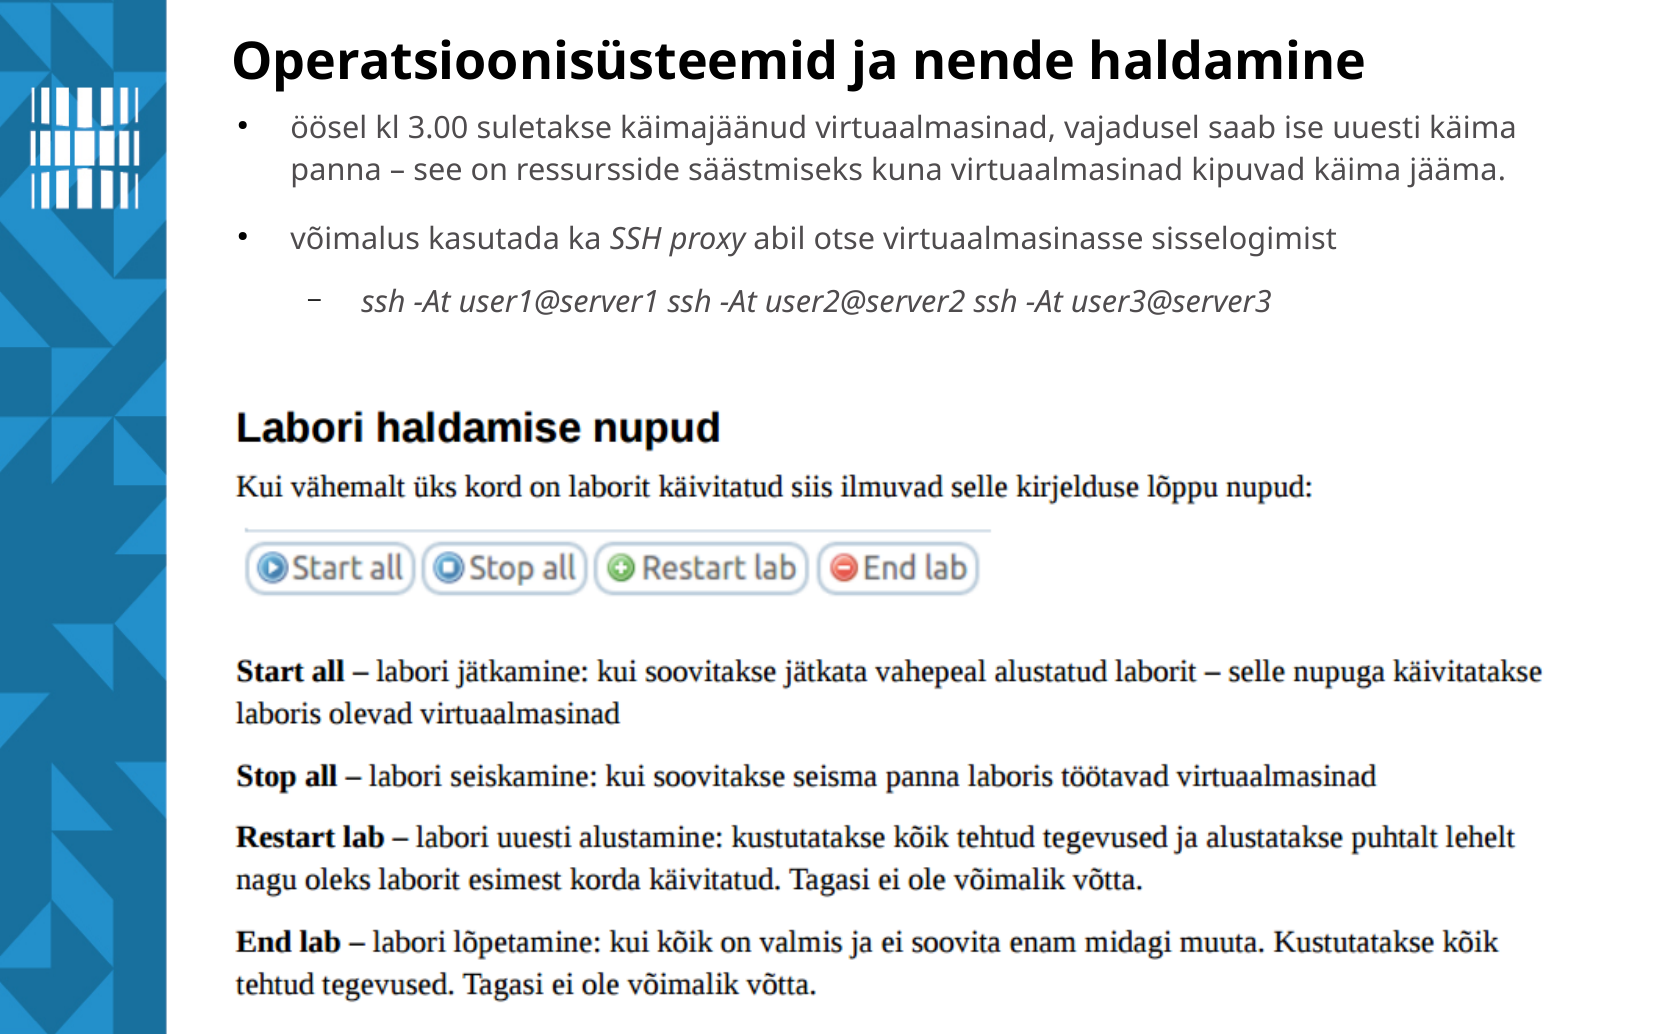

# Operatsioonisüsteemid ja nende haldamine
öösel kl 3.00 suletakse käimajäänud virtuaalmasinad, vajadusel saab ise uuesti käima panna – see on ressursside säästmiseks kuna virtuaalmasinad kipuvad käima jääma.
võimalus kasutada ka SSH proxy abil otse virtuaalmasinasse sisselogimist
ssh -At user1@server1 ssh -At user2@server2 ssh -At user3@server3